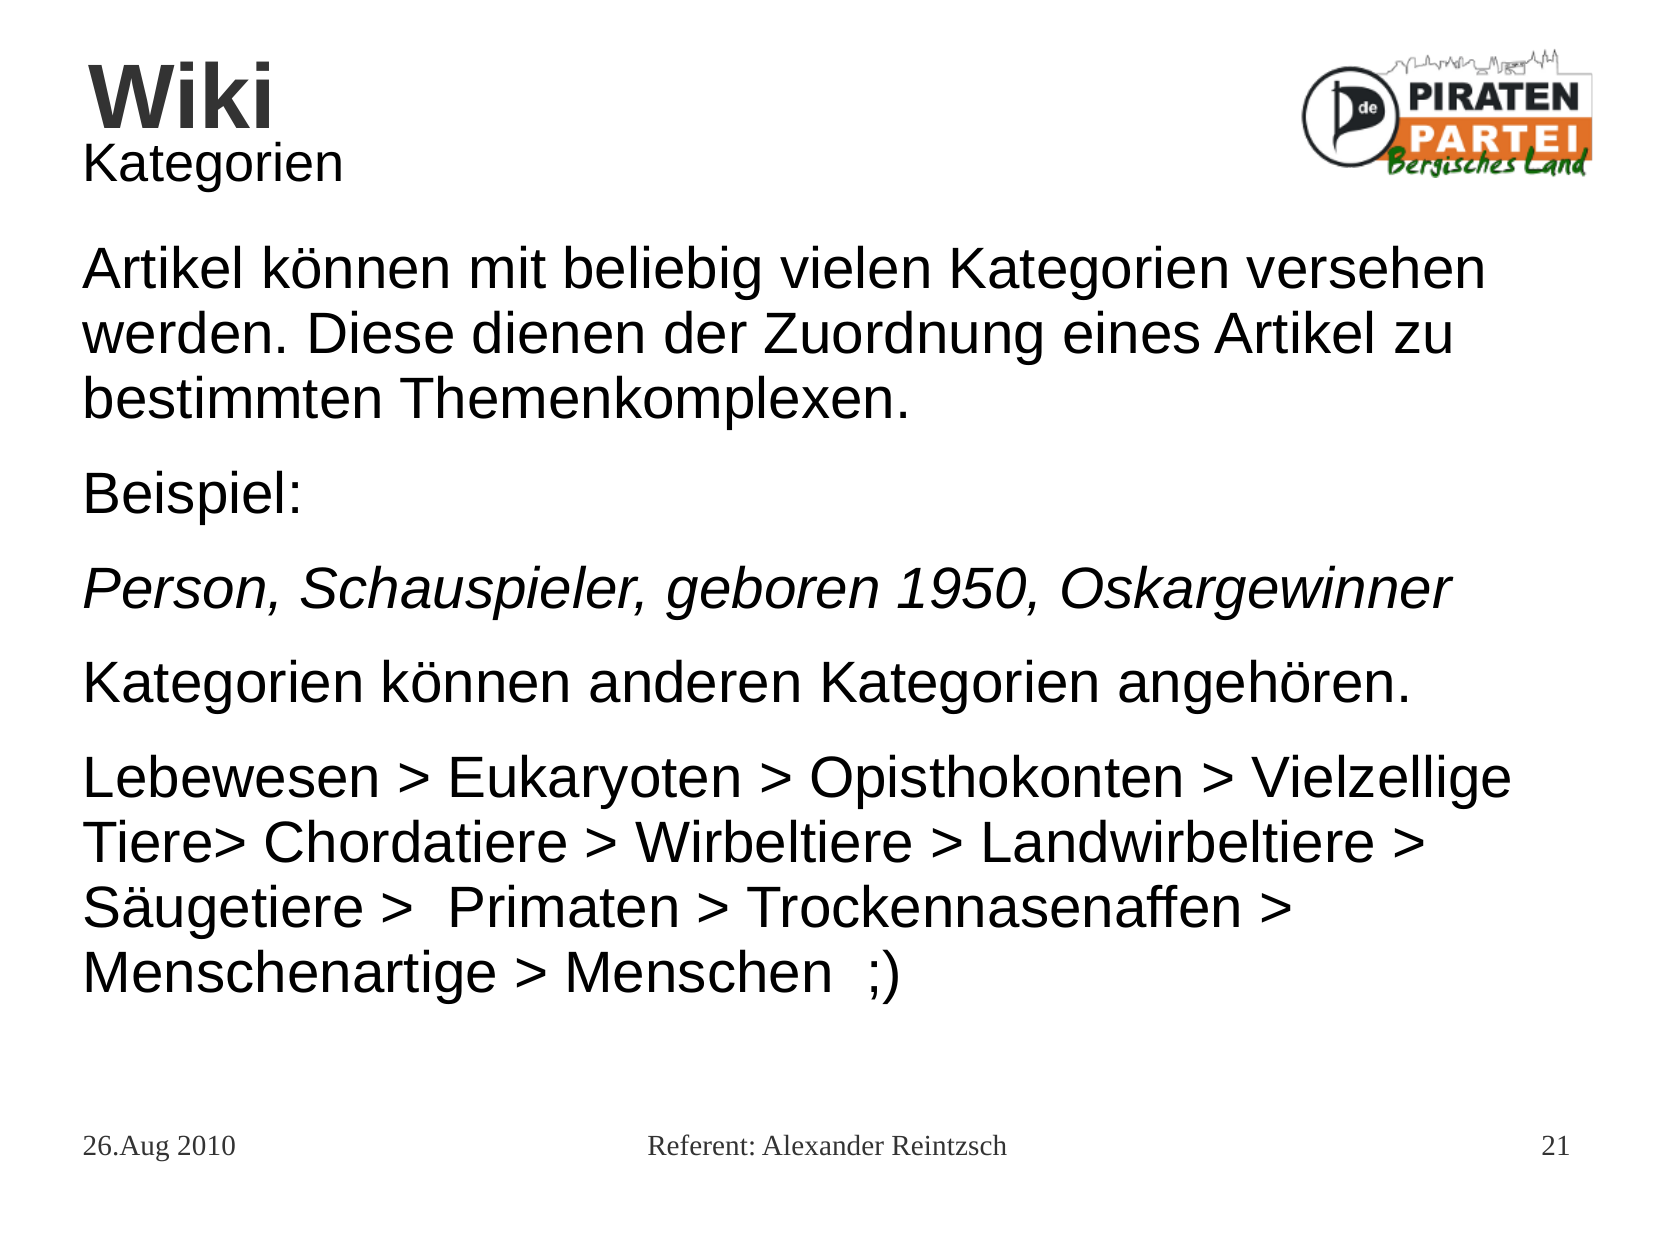

# Kategorien
Artikel können mit beliebig vielen Kategorien versehen werden. Diese dienen der Zuordnung eines Artikel zu bestimmten Themenkomplexen.
Beispiel:
Person, Schauspieler, geboren 1950, Oskargewinner
Kategorien können anderen Kategorien angehören.
Lebewesen > Eukaryoten > Opisthokonten > Vielzellige Tiere> Chordatiere > Wirbeltiere > Landwirbeltiere > Säugetiere > Primaten > Trockennasenaffen > Menschenartige > Menschen ;)
21